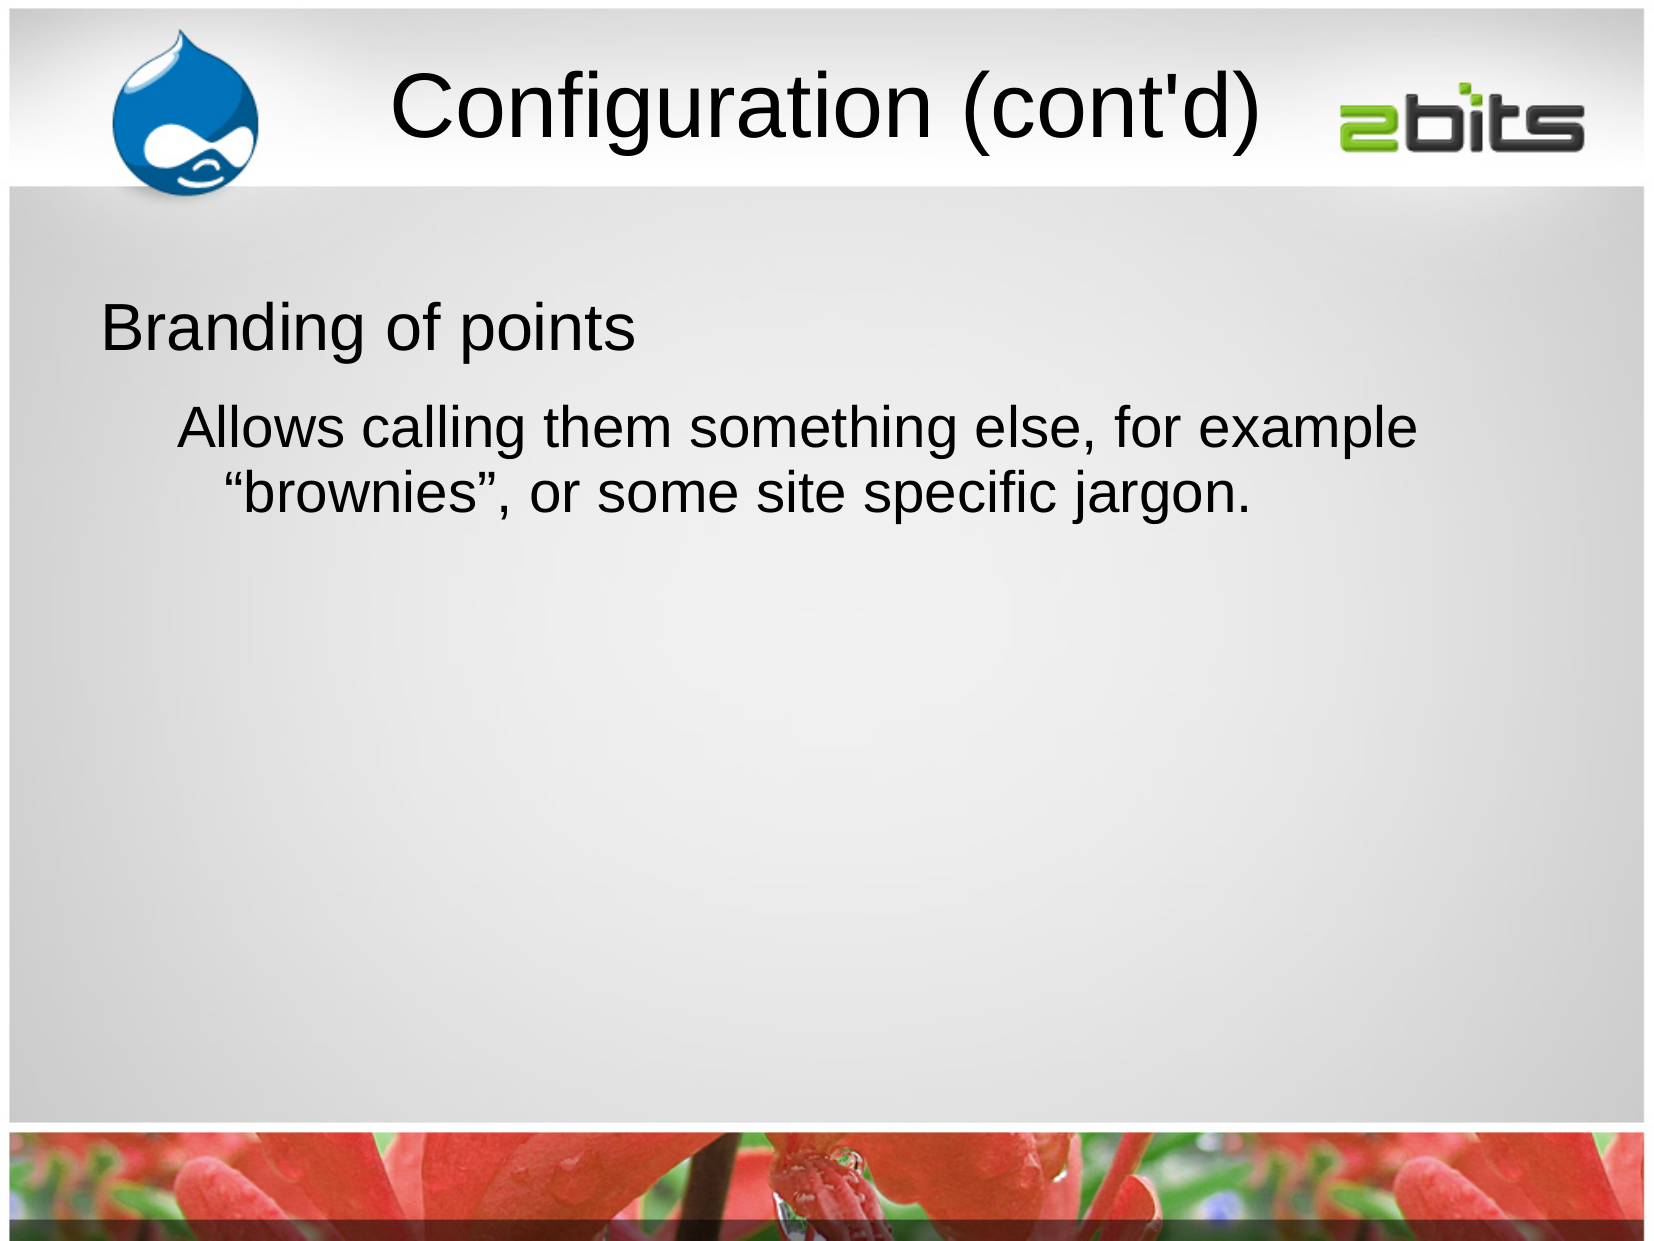

# Configuration (cont'd)
Branding of points
Allows calling them something else, for example “brownies”, or some site specific jargon.